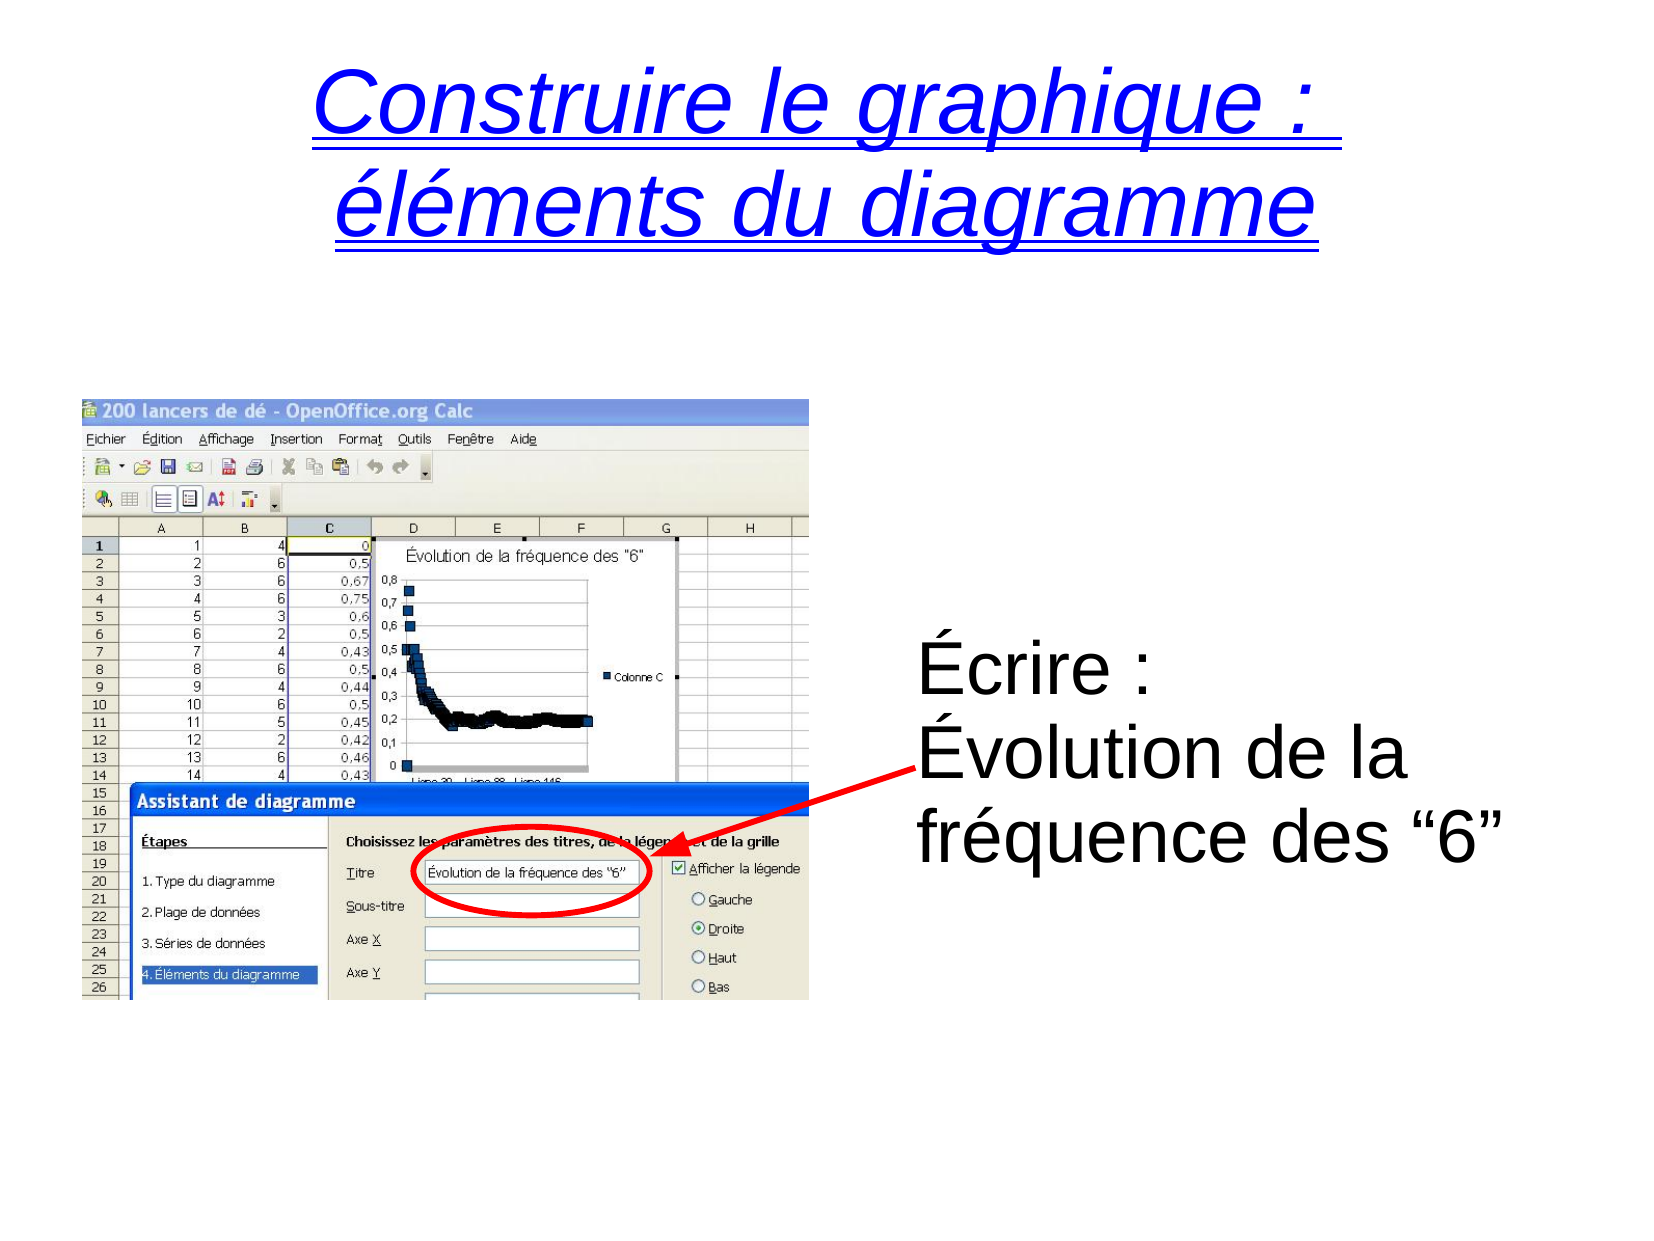

# Construire le graphique : éléments du diagramme
Écrire :
Évolution de la fréquence des “6”